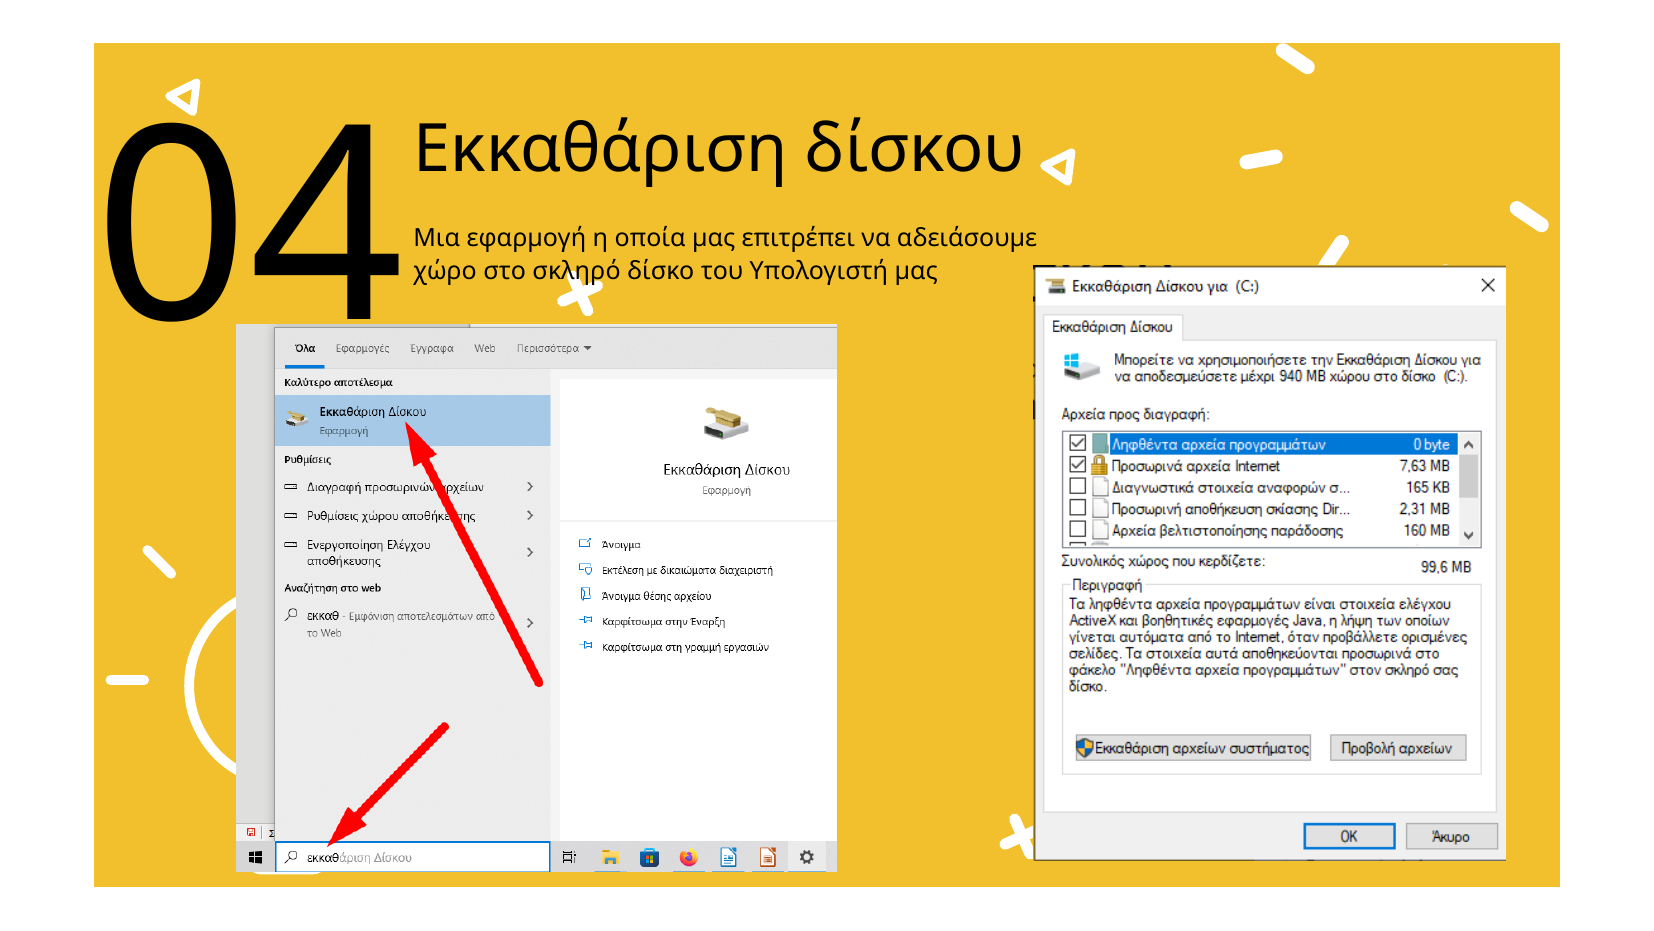

04
# Εκκαθάριση δίσκου
Μια εφαρμογή η οποία μας επιτρέπει να αδειάσουμε χώρο στο σκληρό δίσκο του Υπολογιστή μας